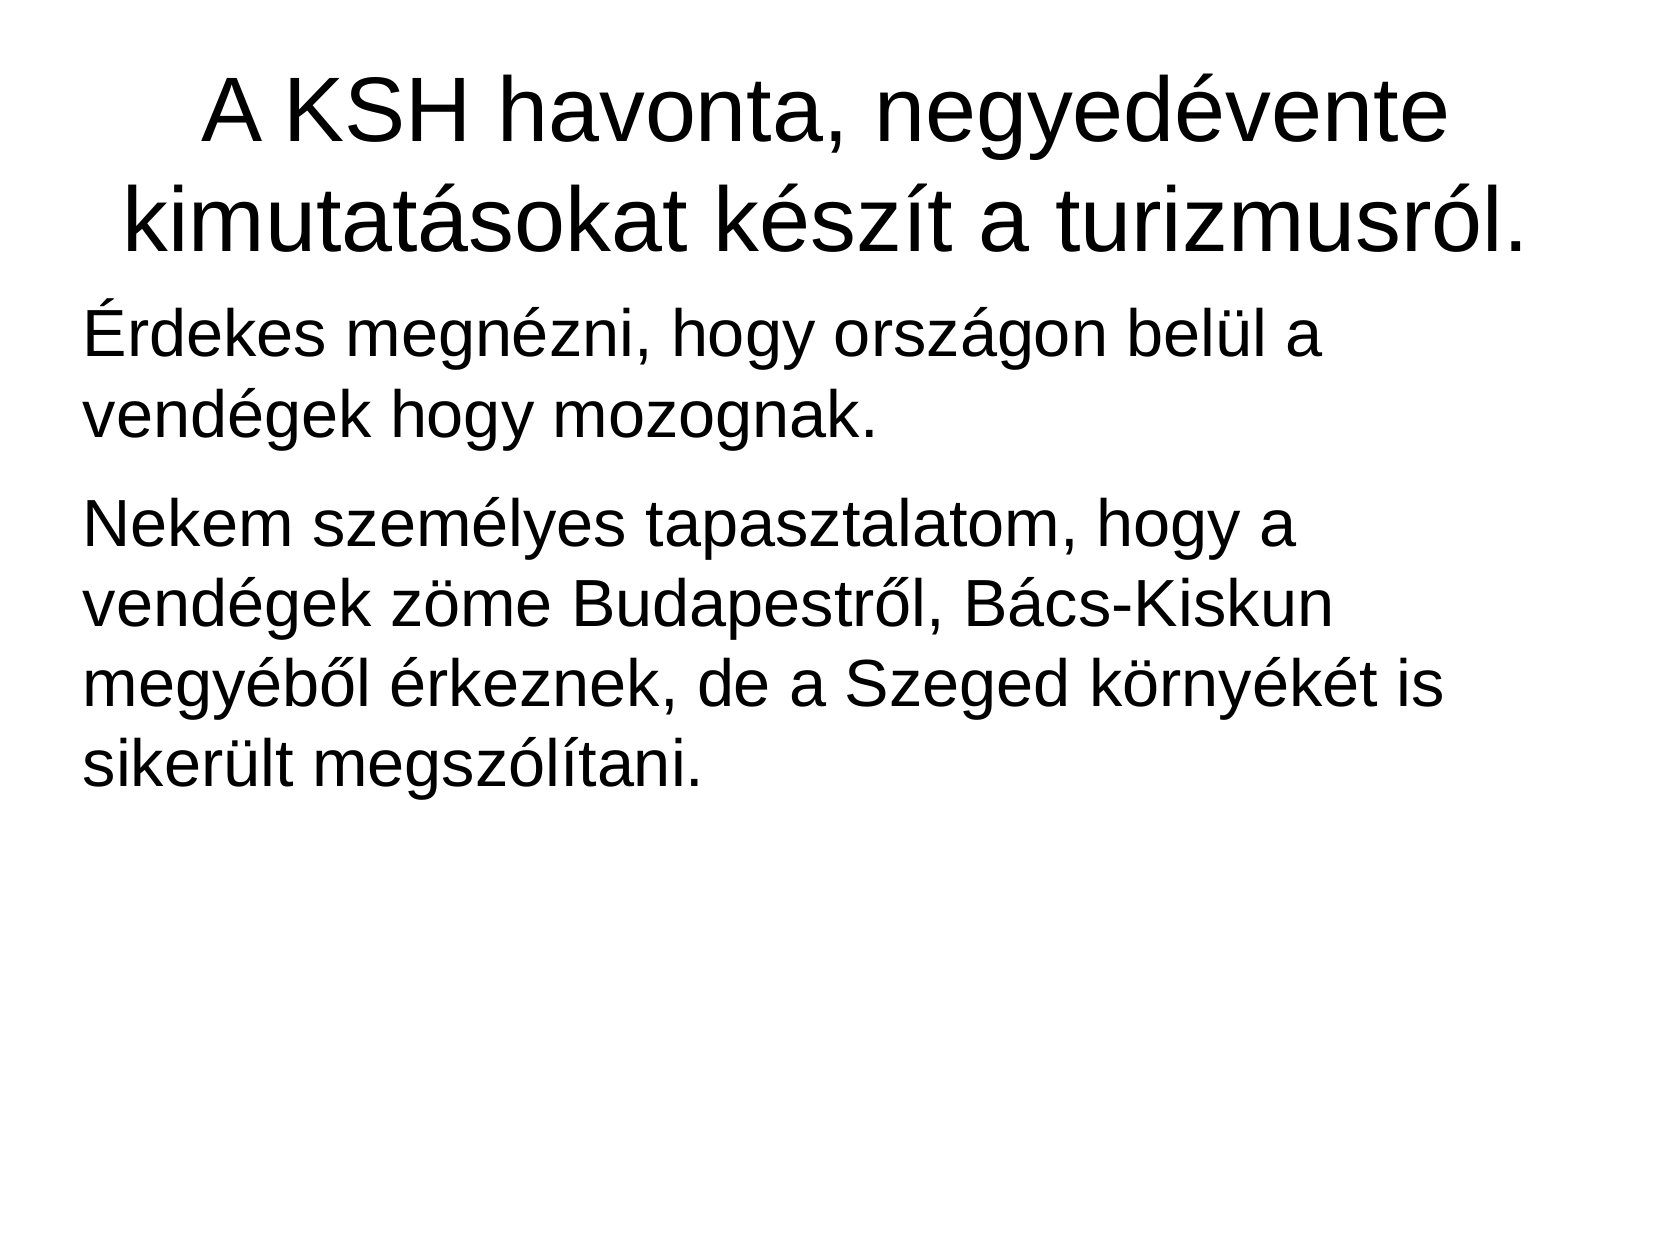

# A KSH havonta, negyedévente kimutatásokat készít a turizmusról.
Érdekes megnézni, hogy országon belül a vendégek hogy mozognak.
Nekem személyes tapasztalatom, hogy a vendégek zöme Budapestről, Bács-Kiskun megyéből érkeznek, de a Szeged környékét is sikerült megszólítani.